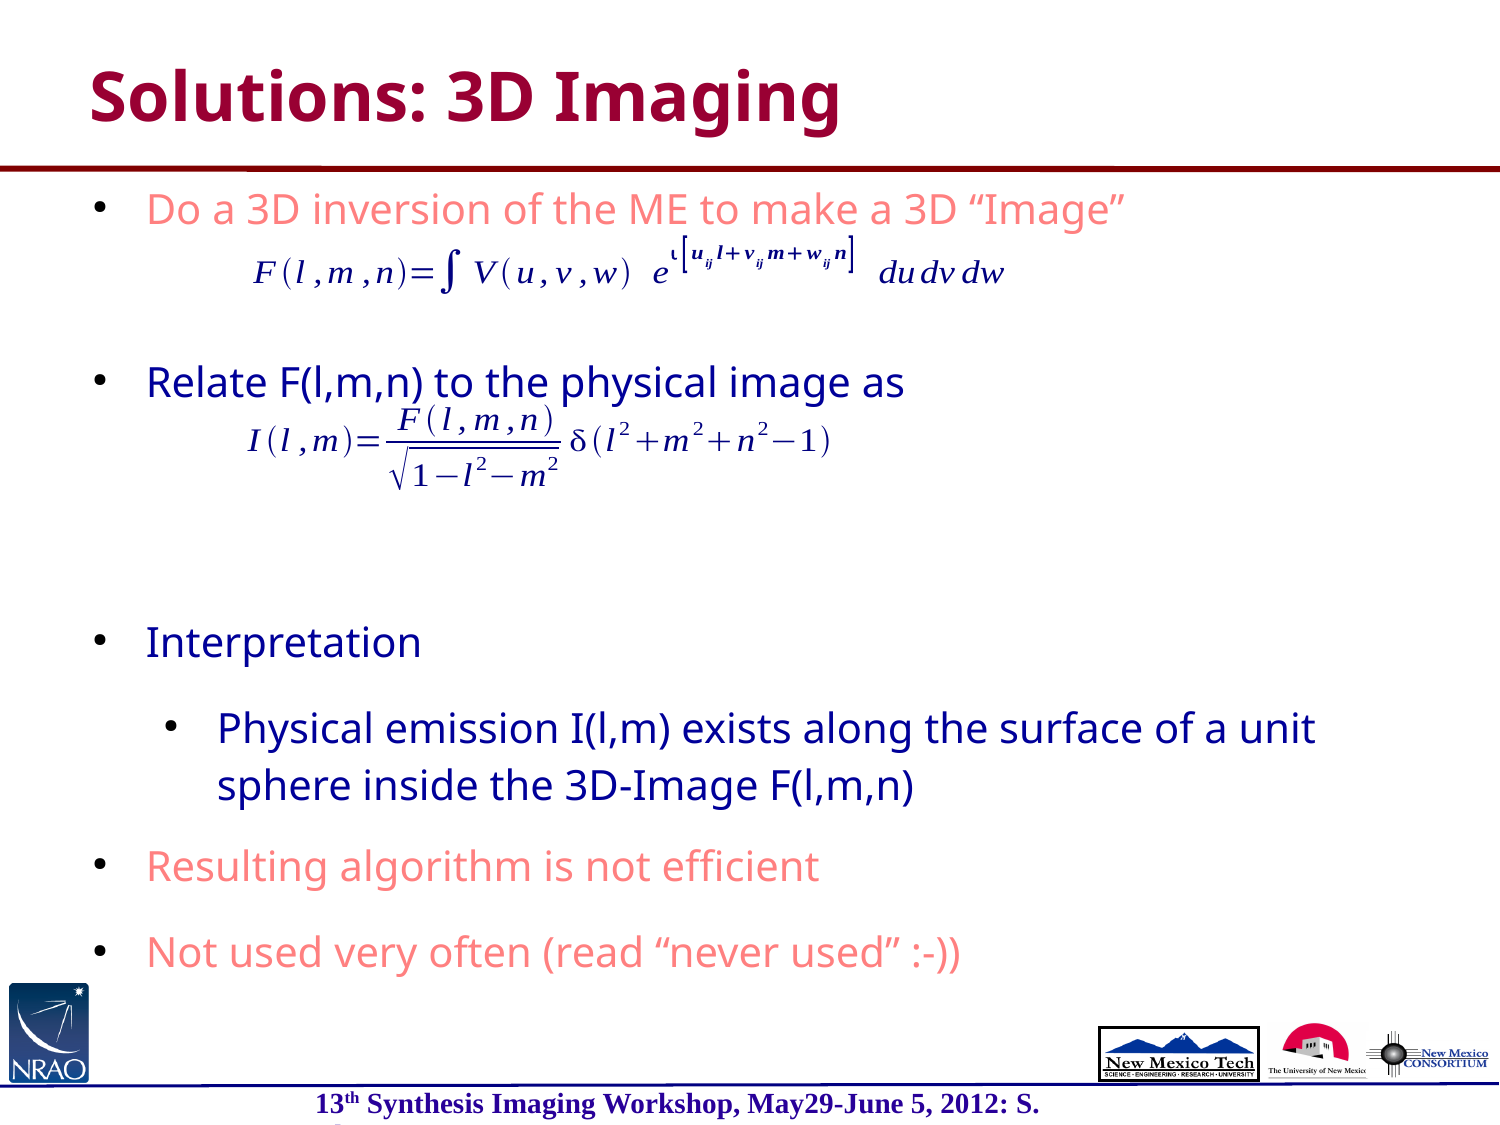

Solutions: 3D Imaging
# Do a 3D inversion of the ME to make a 3D “Image”
Relate F(l,m,n) to the physical image as
Interpretation
Physical emission I(l,m) exists along the surface of a unit sphere inside the 3D-Image F(l,m,n)
Resulting algorithm is not efficient
Not used very often (read “never used” :-))